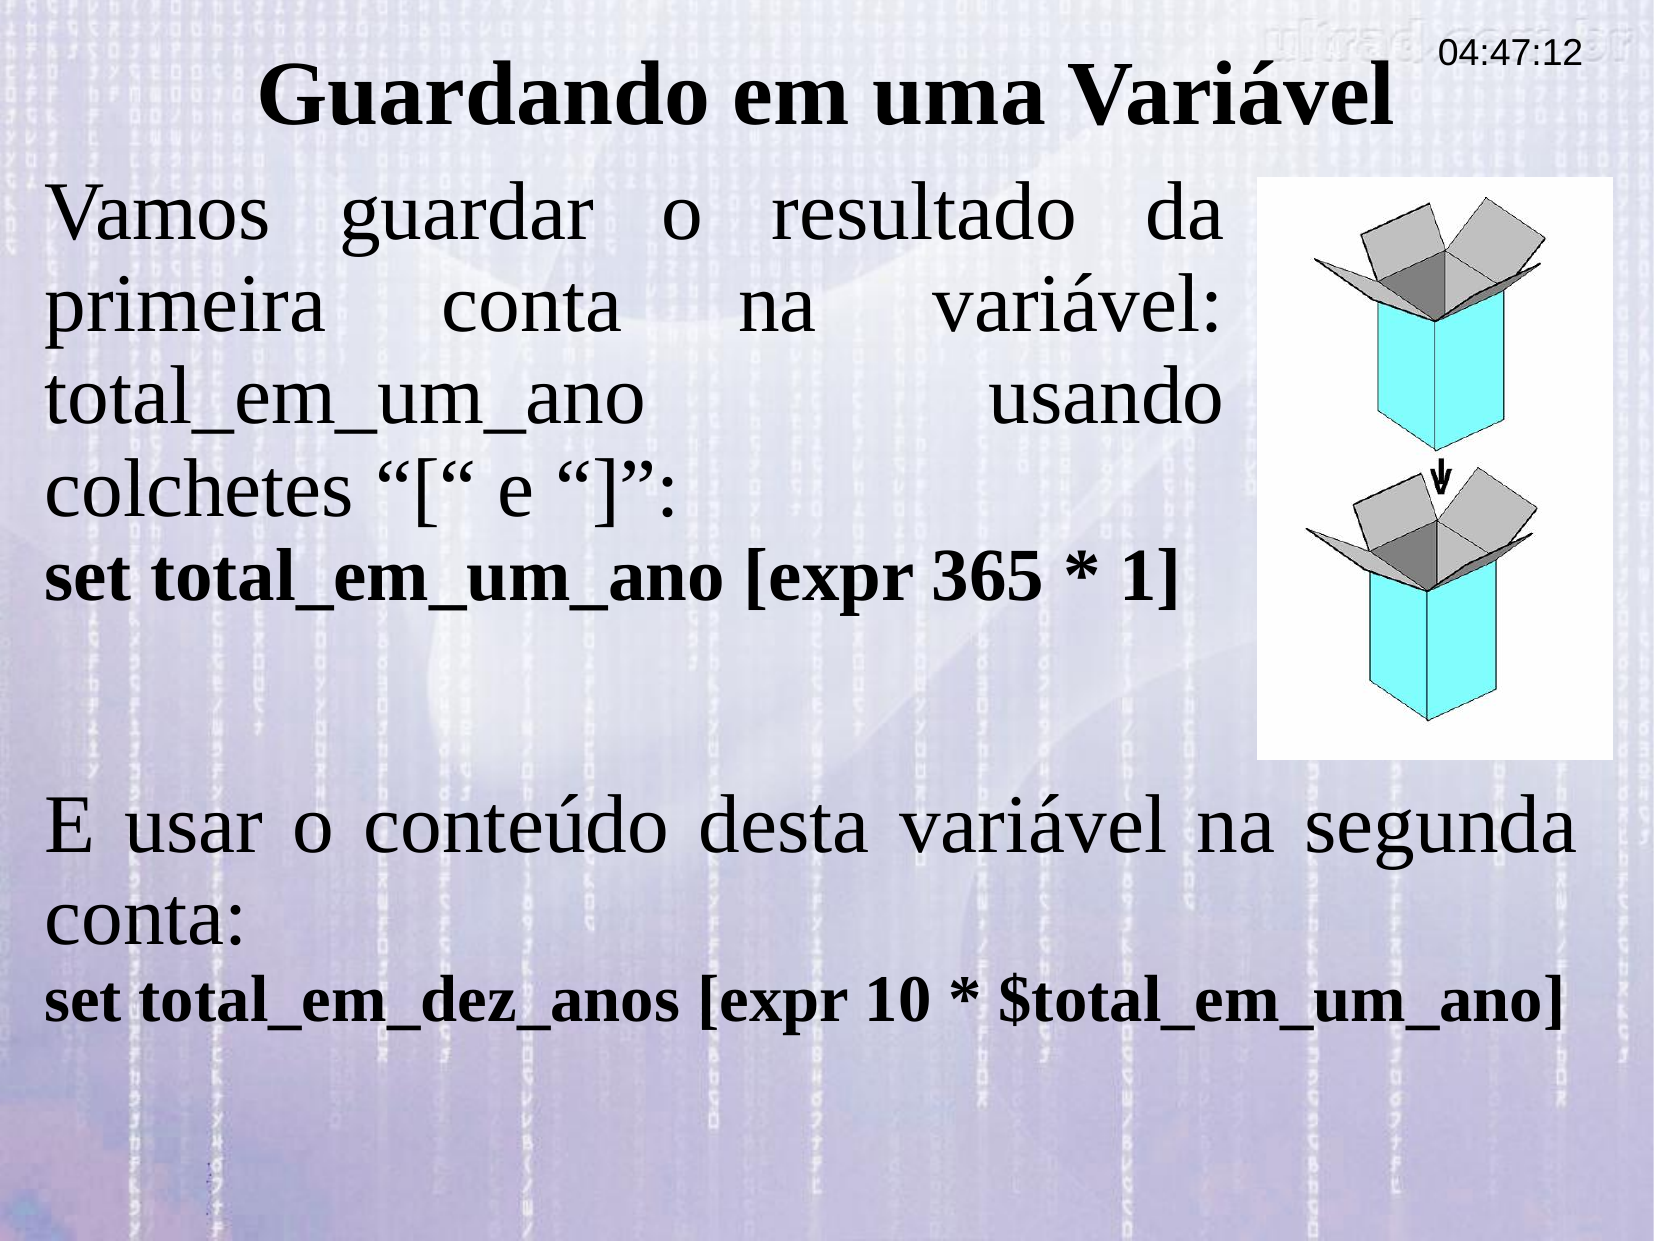

02:09:47
Guardando em uma Variável
Vamos guardar o resultado da primeira conta na variável: total_em_um_ano usando colchetes “[“ e “]”:
set total_em_um_ano [expr 365 * 1]
E usar o conteúdo desta variável na segunda conta:
set total_em_dez_anos [expr 10 * $total_em_um_ano]